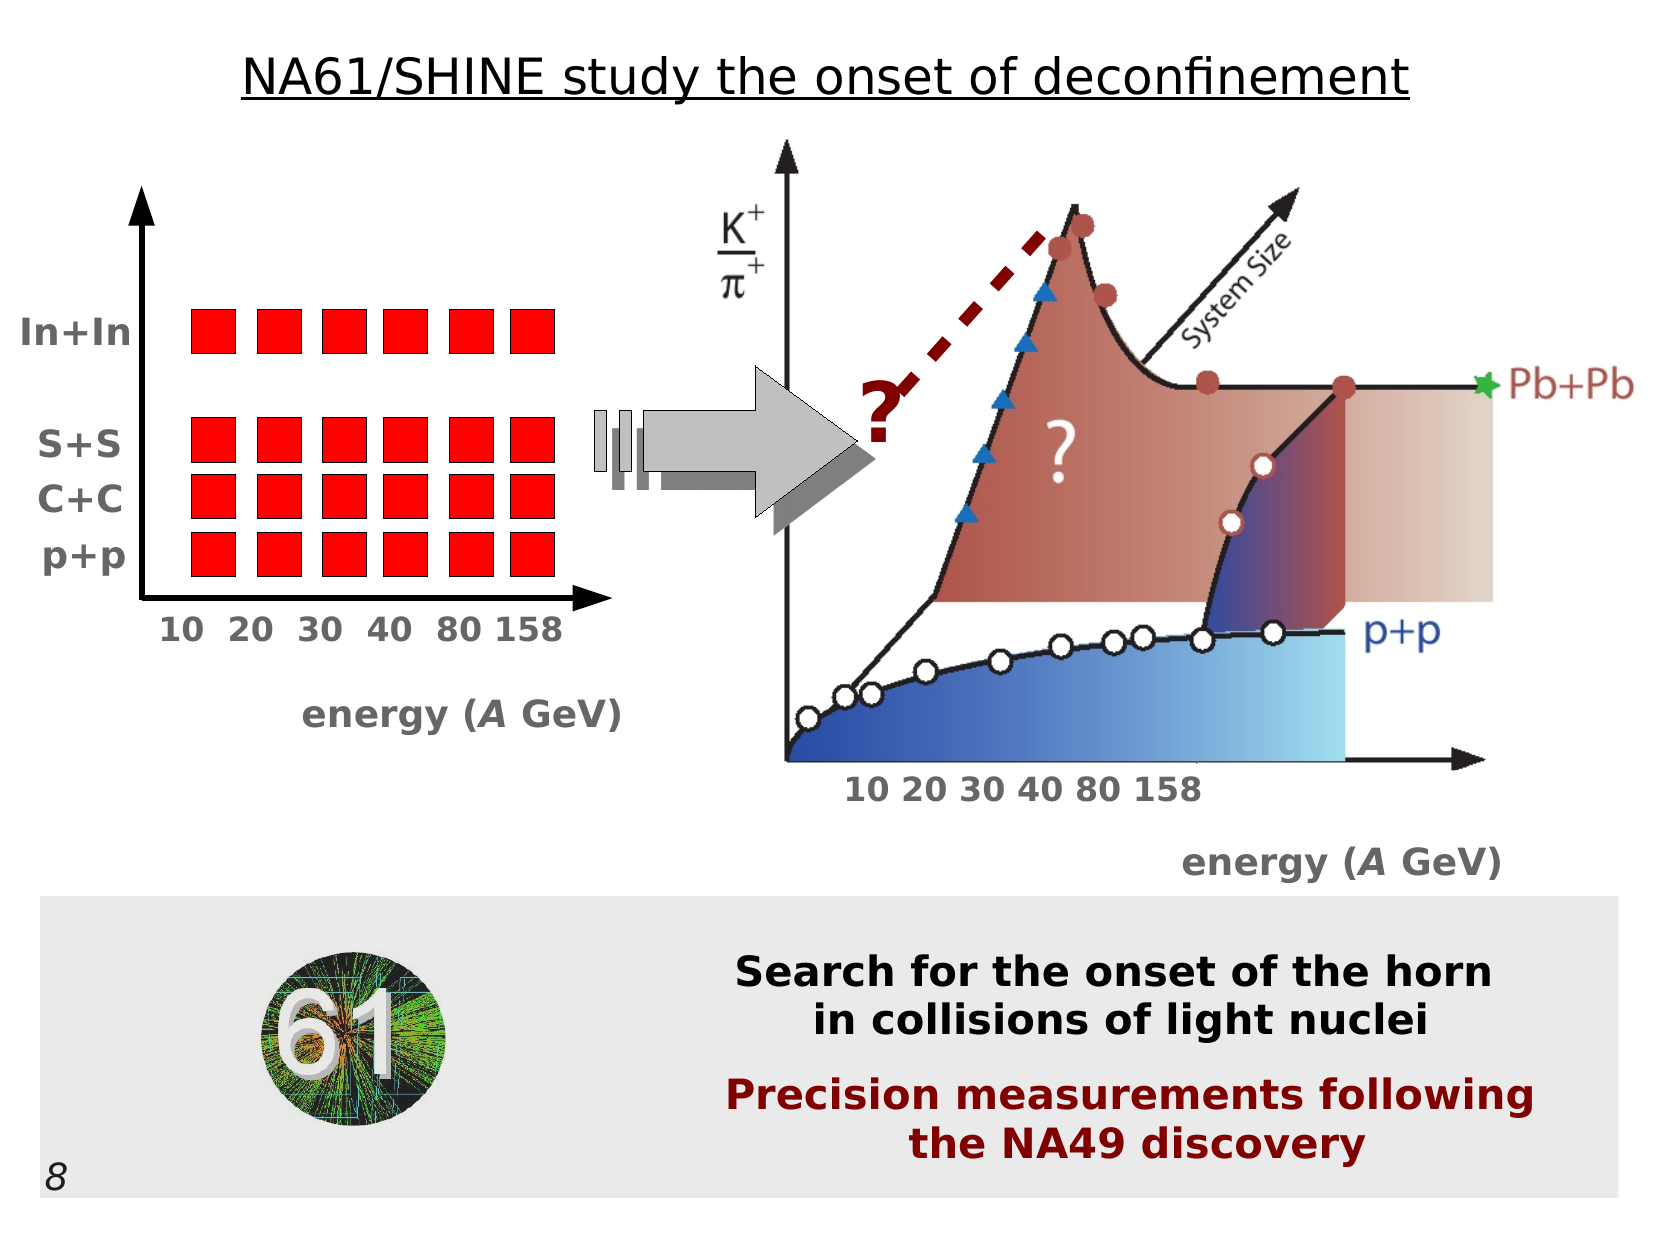

NA61/SHINE study the onset of deconfinement
In+In
?
 S+S
C+C
p+p
10 20 30 40 80 158
energy (A GeV)
10 20 30 40 80 158
energy (A GeV)
Search for the onset of the horn
in collisions of light nuclei
Precision measurements following
the NA49 discovery